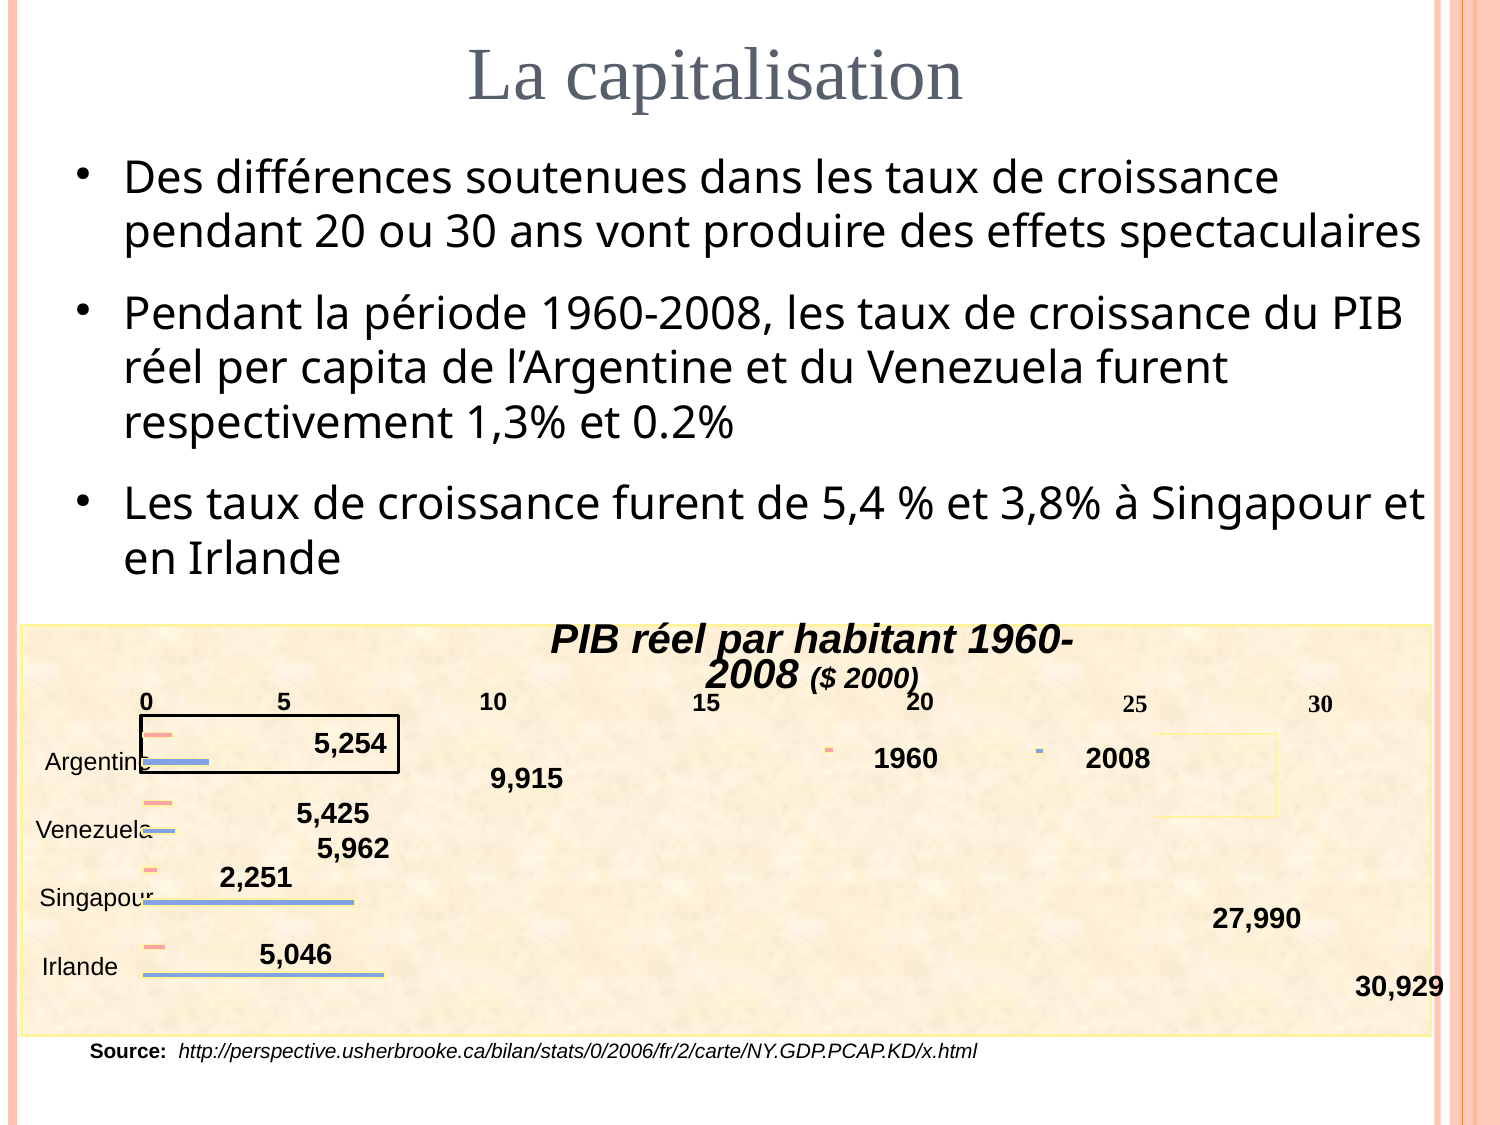

La capitalisation
# Des différences soutenues dans les taux de croissance pendant 20 ou 30 ans vont produire des effets spectaculaires
Pendant la période 1960-2008, les taux de croissance du PIB réel per capita de l’Argentine et du Venezuela furent respectivement 1,3% et 0.2%
Les taux de croissance furent de 5,4 % et 3,8% à Singapour et en Irlande
PIB réel par habitant 1960-2008 ($ 2000)
0
5
10
20
15
5,254
1960
2008
Argentine
5,425
Venezuela
2,251
Singapour
5,046
Irlande
Source: http://perspective.usherbrooke.ca/bilan/stats/0/2006/fr/2/carte/NY.GDP.PCAP.KD/x.html
25
30
9,915
5,962
27,990
30,929